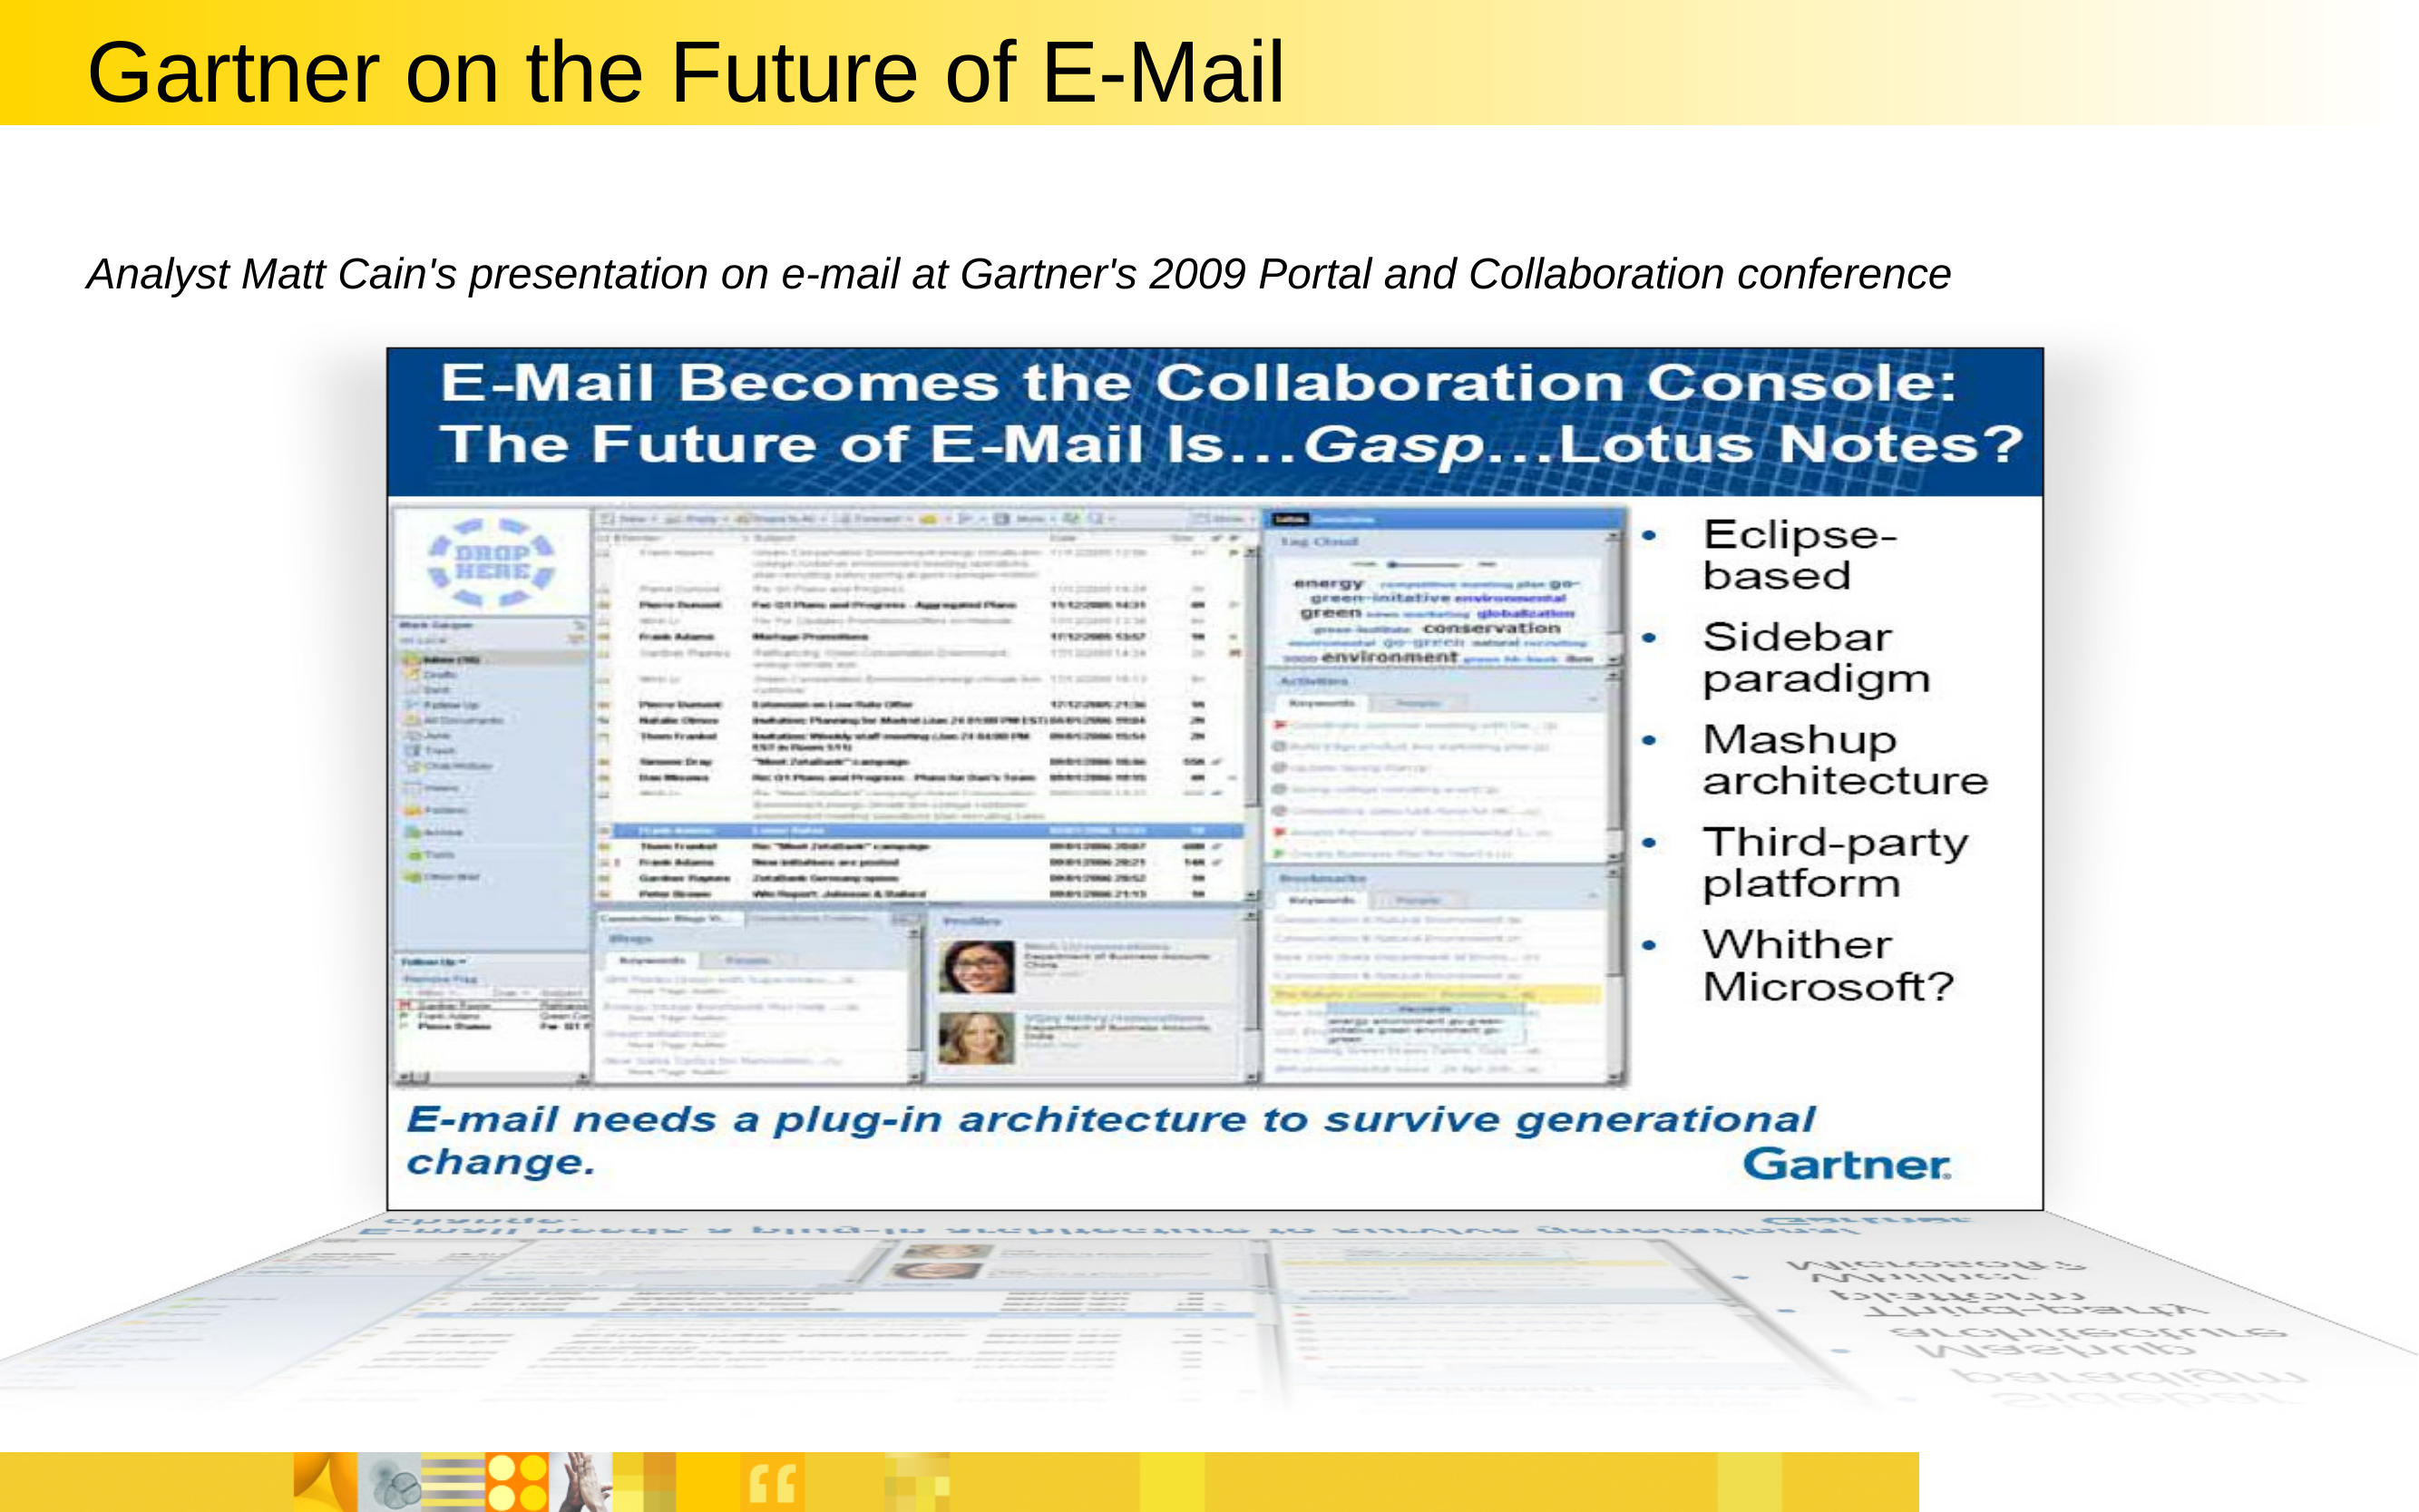

Gartner on the Future of E-Mail
Analyst Matt Cain's presentation on e-mail at Gartner's 2009 Portal and Collaboration conference